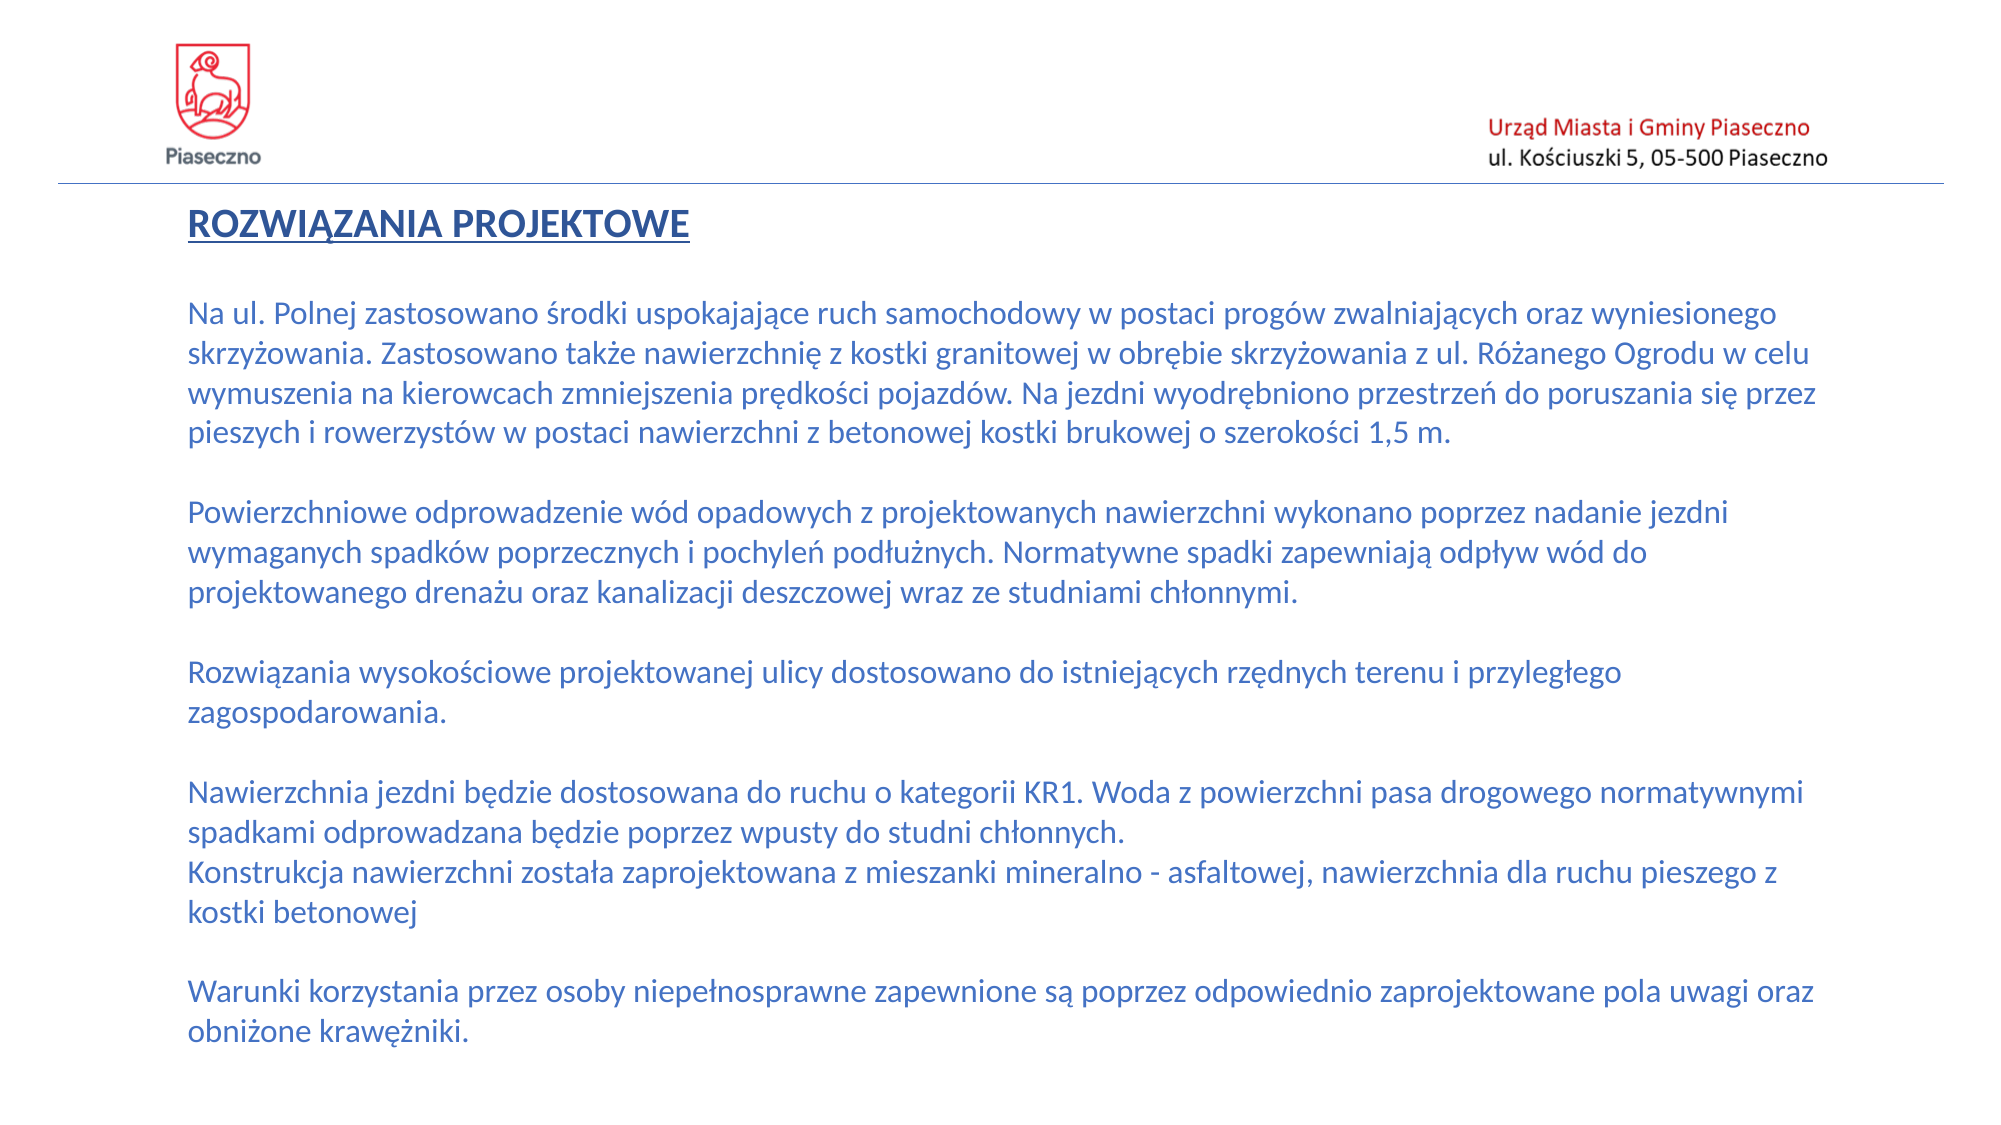

ROZWIĄZANIA PROJEKTOWE
Na ul. Polnej zastosowano środki uspokajające ruch samochodowy w postaci progów zwalniających oraz wyniesionego skrzyżowania. Zastosowano także nawierzchnię z kostki granitowej w obrębie skrzyżowania z ul. Różanego Ogrodu w celu wymuszenia na kierowcach zmniejszenia prędkości pojazdów. Na jezdni wyodrębniono przestrzeń do poruszania się przez pieszych i rowerzystów w postaci nawierzchni z betonowej kostki brukowej o szerokości 1,5 m.
Powierzchniowe odprowadzenie wód opadowych z projektowanych nawierzchni wykonano poprzez nadanie jezdni wymaganych spadków poprzecznych i pochyleń podłużnych. Normatywne spadki zapewniają odpływ wód do projektowanego drenażu oraz kanalizacji deszczowej wraz ze studniami chłonnymi.
Rozwiązania wysokościowe projektowanej ulicy dostosowano do istniejących rzędnych terenu i przyległego zagospodarowania.
Nawierzchnia jezdni będzie dostosowana do ruchu o kategorii KR1. Woda z powierzchni pasa drogowego normatywnymi spadkami odprowadzana będzie poprzez wpusty do studni chłonnych.
Konstrukcja nawierzchni została zaprojektowana z mieszanki mineralno - asfaltowej, nawierzchnia dla ruchu pieszego z kostki betonowej
Warunki korzystania przez osoby niepełnosprawne zapewnione są poprzez odpowiednio zaprojektowane pola uwagi oraz obniżone krawężniki.